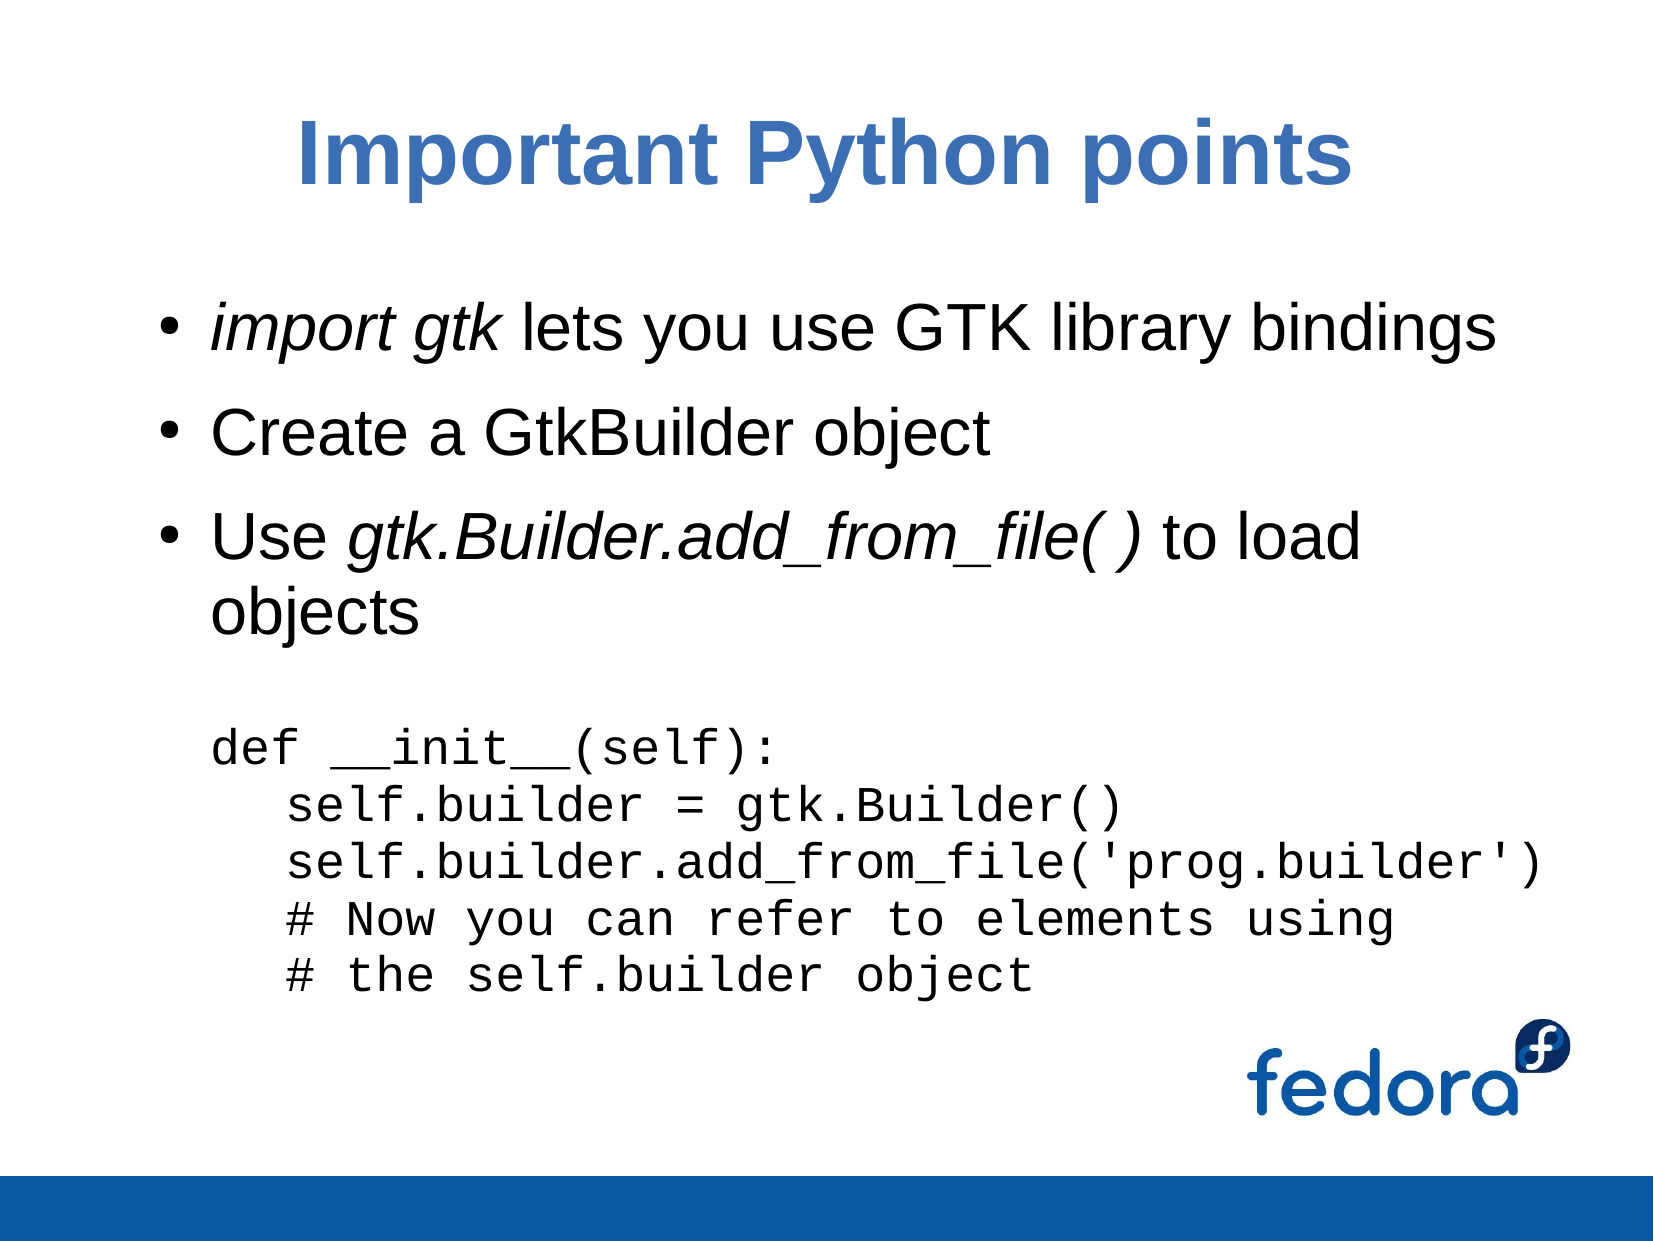

# Important Python points
import gtk lets you use GTK library bindings
Create a GtkBuilder object
Use gtk.Builder.add_from_file( ) to load objects
def __init__(self):
	self.builder = gtk.Builder()
	self.builder.add_from_file('prog.builder')
	# Now you can refer to elements using
	# the self.builder object